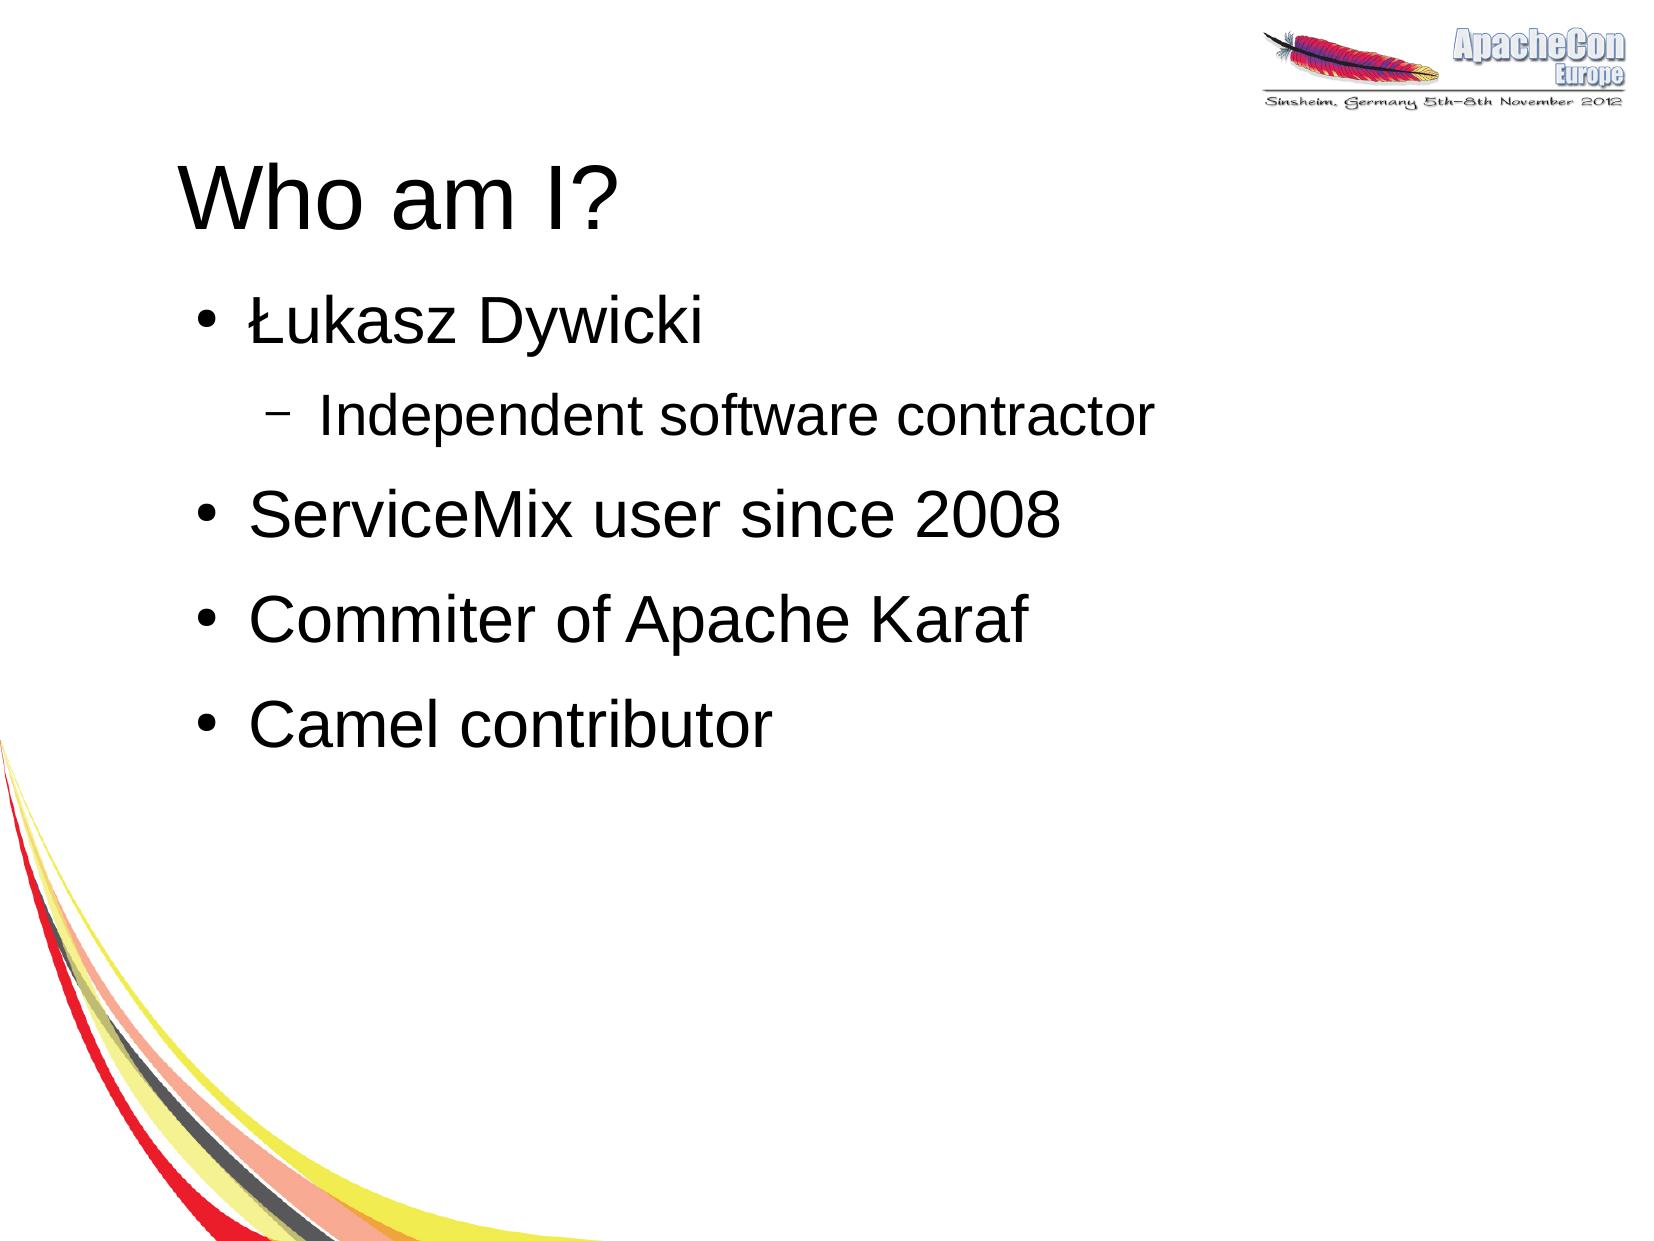

# Who am I?
Łukasz Dywicki
Independent software contractor
ServiceMix user since 2008
Commiter of Apache Karaf
Camel contributor